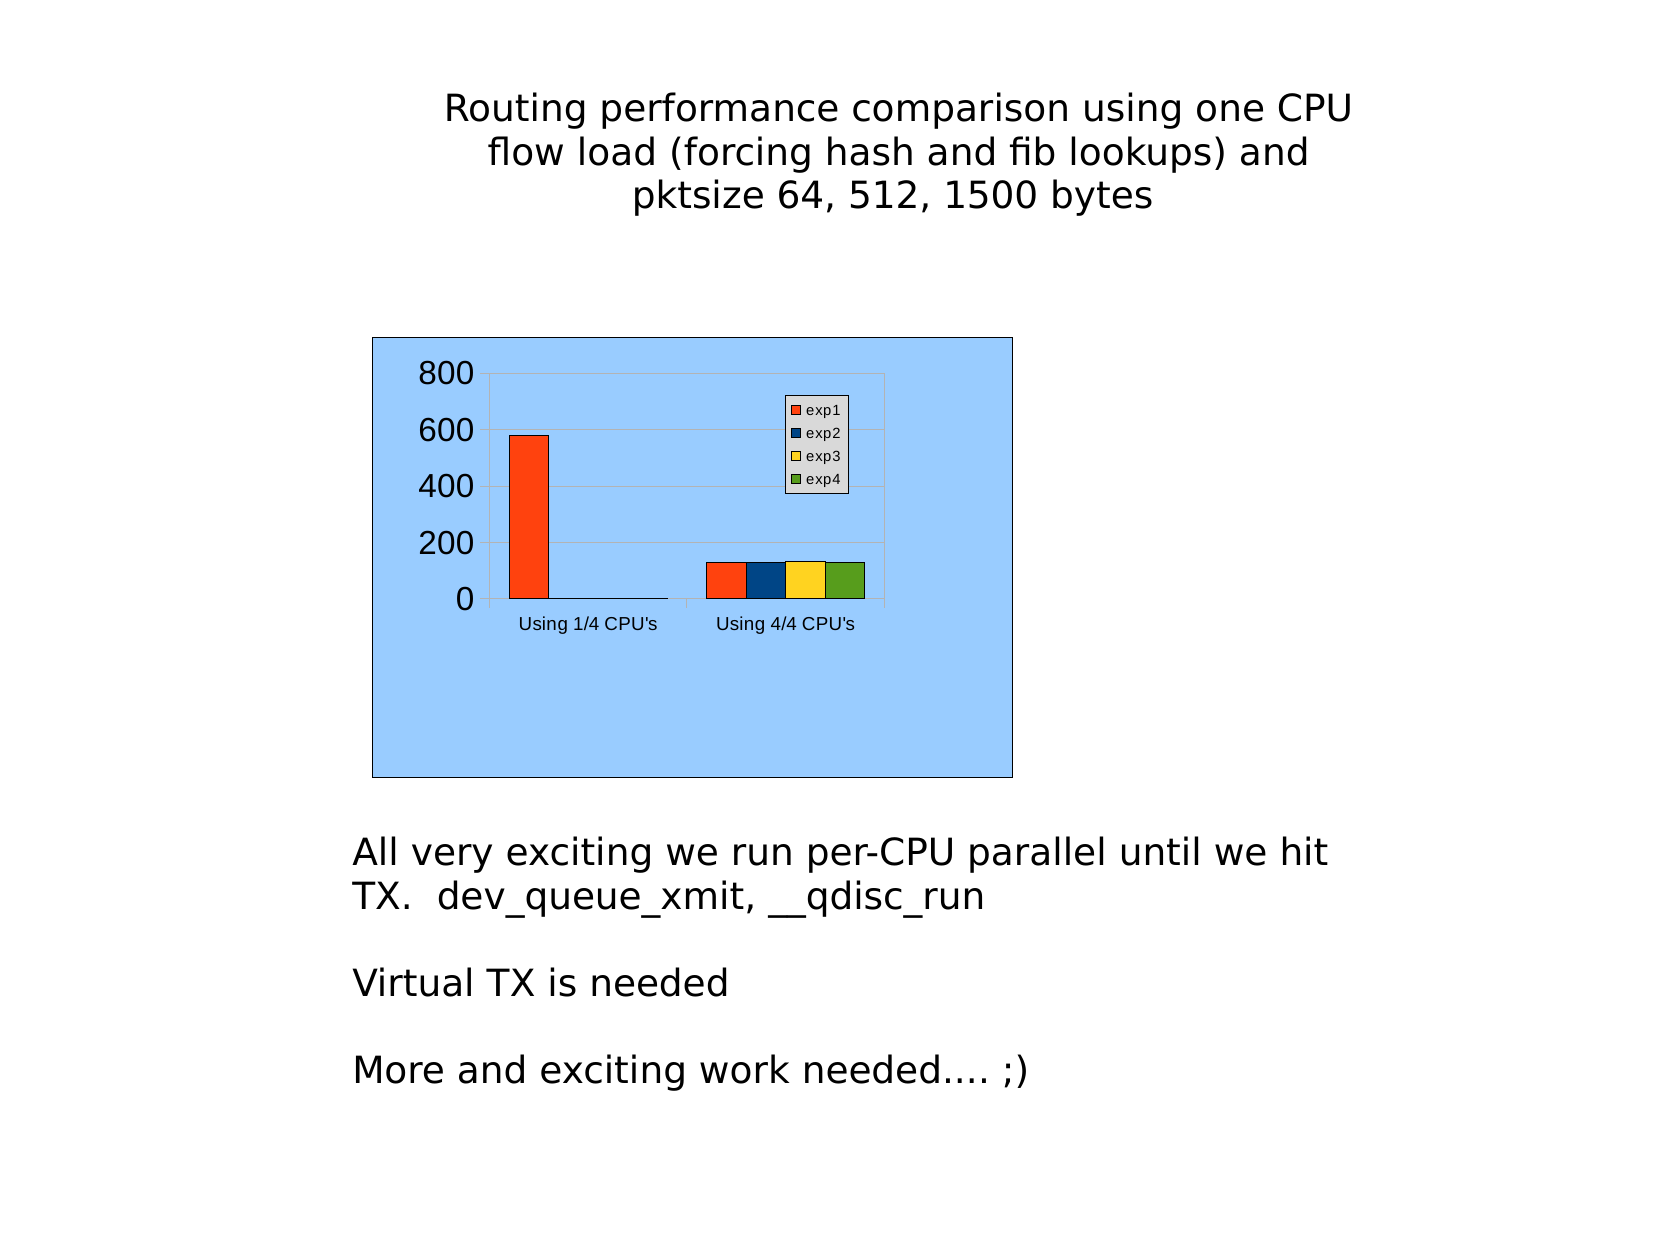

Routing performance comparison using one CPU
flow load (forcing hash and fib lookups) and
pktsize 64, 512, 1500 bytes
### Chart
| Category | exp1 | exp2 | exp3 | exp4 |
|---|---|---|---|---|
| Using 1/4 CPU's | 581.0 | 0.0 | 0.0 | 0.0 |
| Using 4/4 CPU's | 129.0 | 130.0 | 131.0 | 130.0 |All very exciting we run per-CPU parallel until we hit
TX. dev_queue_xmit, __qdisc_run
Virtual TX is needed
More and exciting work needed.... ;)